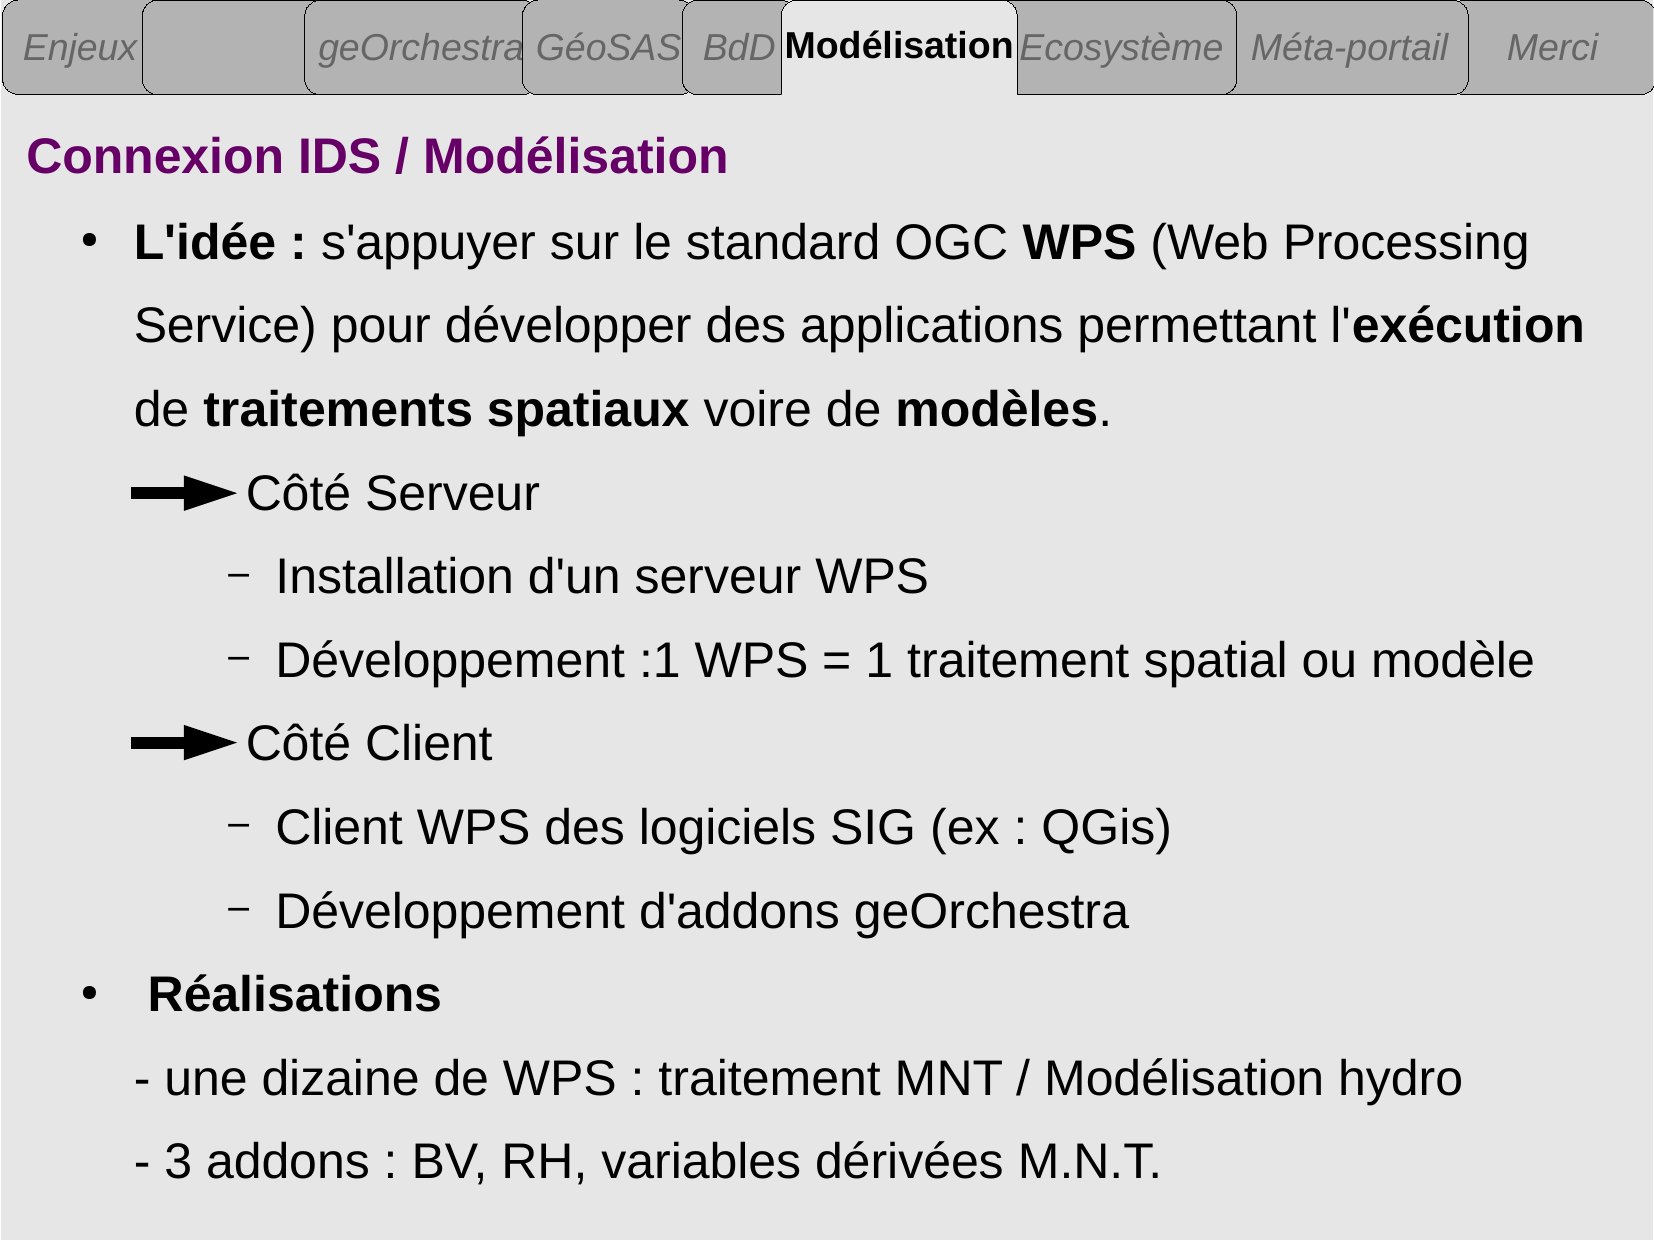

Enjeux
geOrchestra
GéoSAS
BdD
Modélisation
 Ecosystème
 Méta-portail
Merci
# Connexion IDS / Modélisation
L'idée : s'appuyer sur le standard OGC WPS (Web Processing Service) pour développer des applications permettant l'exécution de traitements spatiaux voire de modèles.
 Côté Serveur
Installation d'un serveur WPS
Développement :1 WPS = 1 traitement spatial ou modèle
 Côté Client
Client WPS des logiciels SIG (ex : QGis)
Développement d'addons geOrchestra
 Réalisations
- une dizaine de WPS : traitement MNT / Modélisation hydro
- 3 addons : BV, RH, variables dérivées M.N.T.